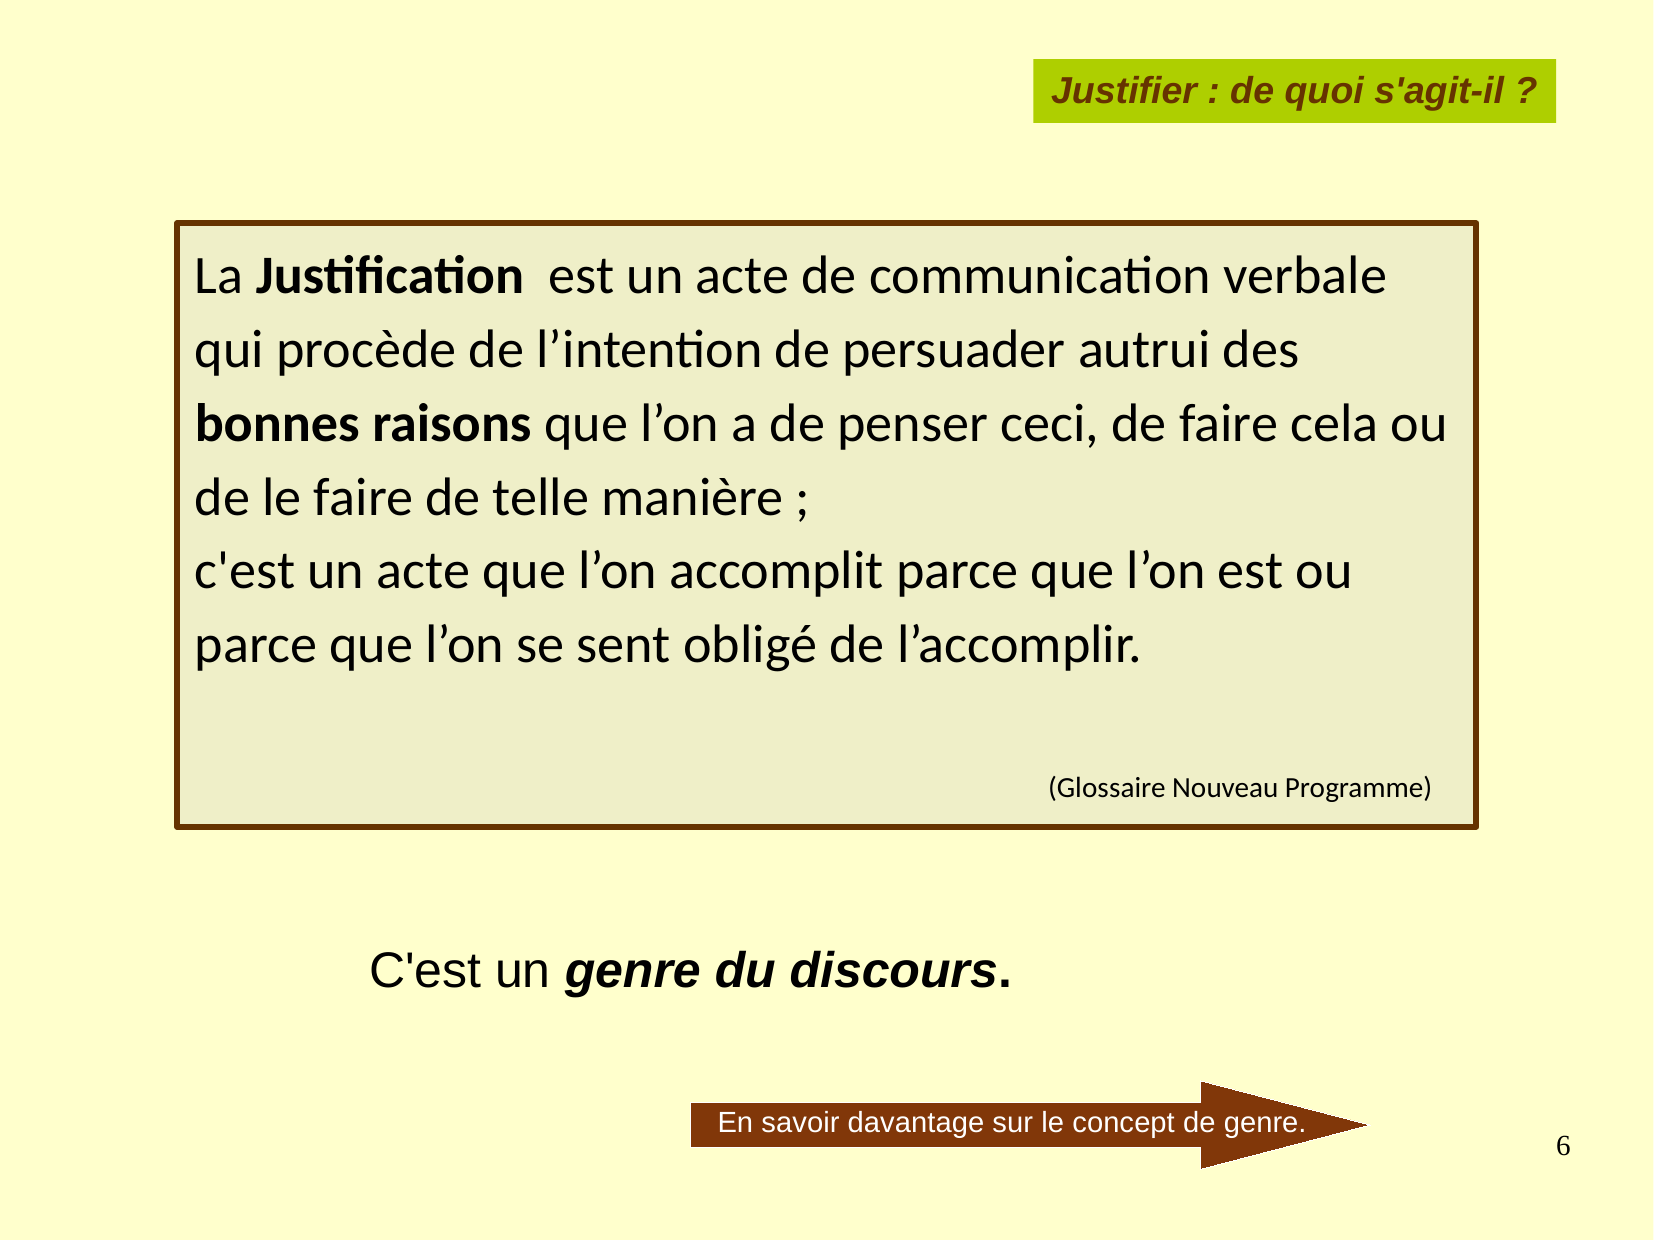

Justifier : de quoi s'agit-il ?
La Justification  est un acte de communication verbale qui procède de l’intention de persuader autrui des bonnes raisons que l’on a de penser ceci, de faire cela ou de le faire de telle manière ;
c'est un acte que l’on accomplit parce que l’on est ou parce que l’on se sent obligé de l’accomplir.
(Glossaire Nouveau Programme)
C'est un genre du discours.
En savoir davantage sur le concept de genre.
6